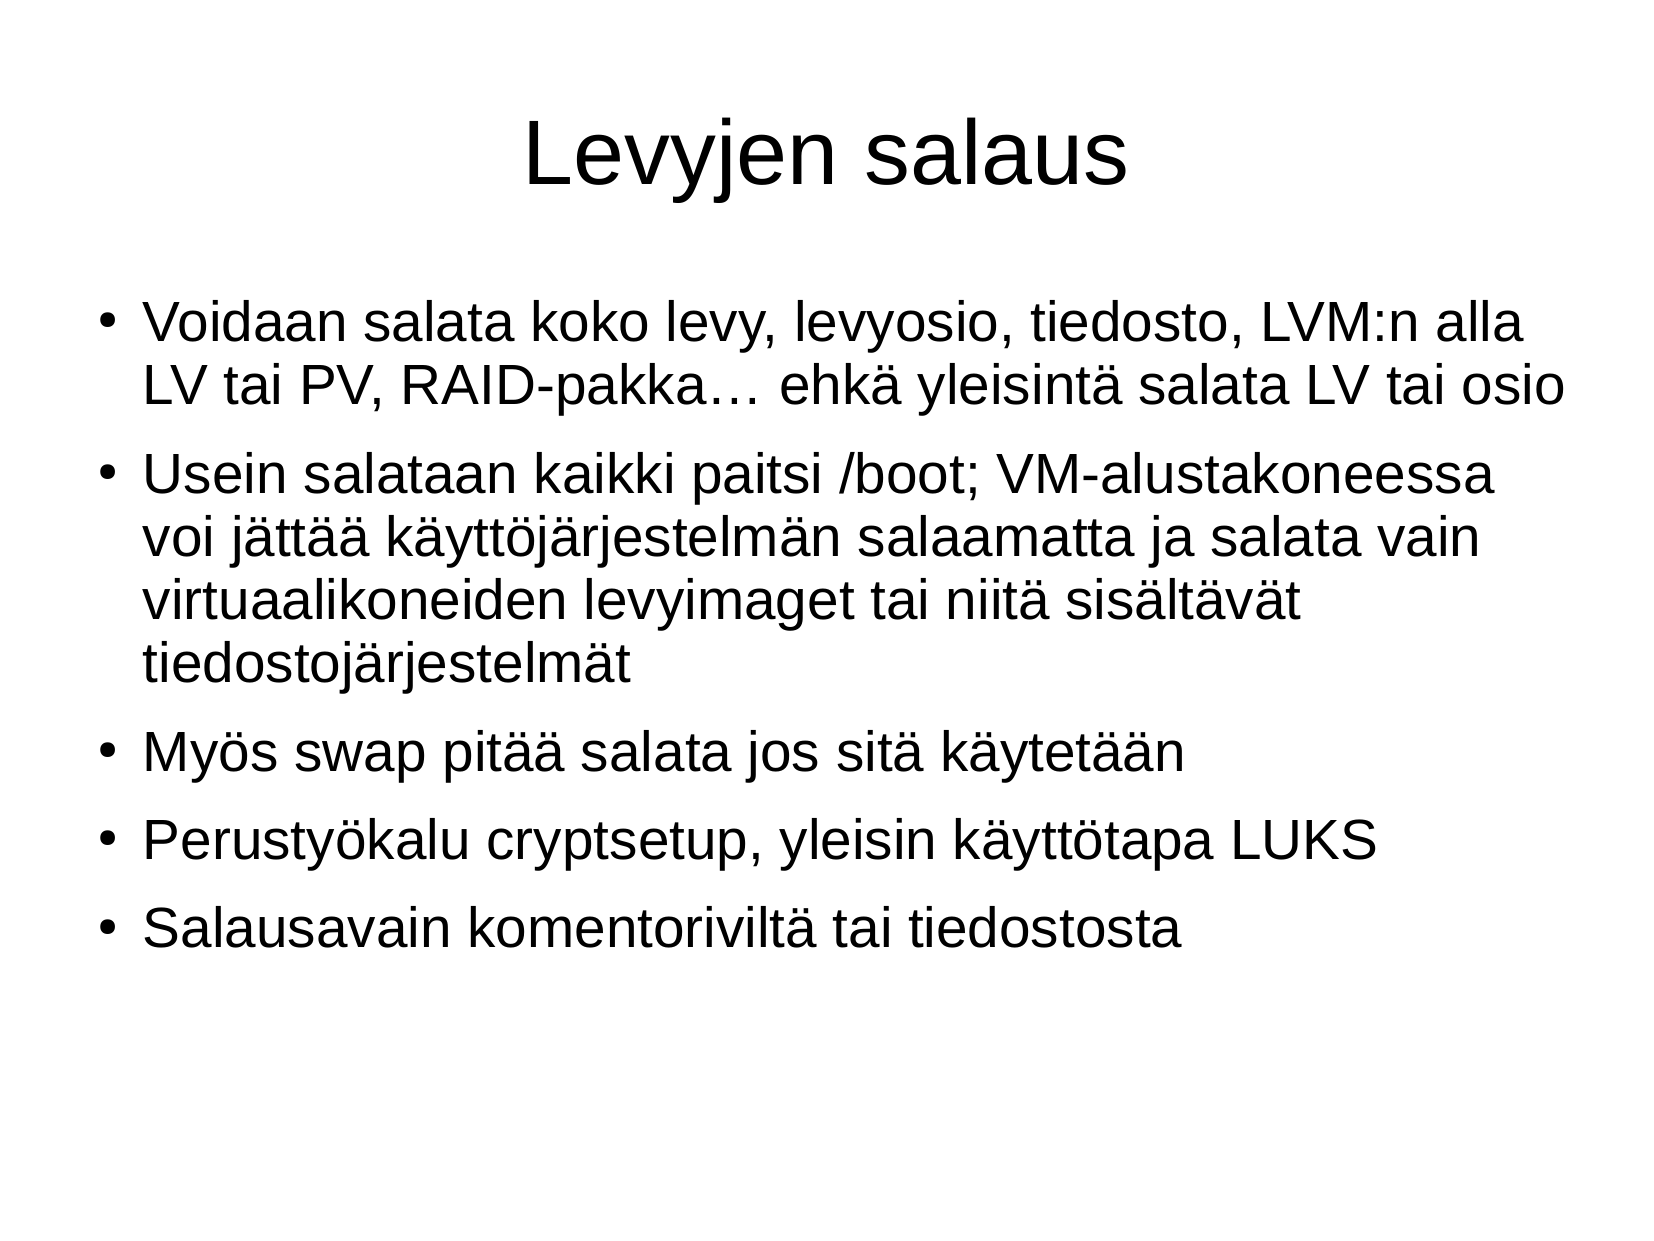

# Levyjen salaus
Voidaan salata koko levy, levyosio, tiedosto, LVM:n alla LV tai PV, RAID-pakka… ehkä yleisintä salata LV tai osio
Usein salataan kaikki paitsi /boot; VM-alustakoneessa voi jättää käyttöjärjestelmän salaamatta ja salata vain virtuaalikoneiden levyimaget tai niitä sisältävät tiedostojärjestelmät
Myös swap pitää salata jos sitä käytetään
Perustyökalu cryptsetup, yleisin käyttötapa LUKS
Salausavain komentoriviltä tai tiedostosta